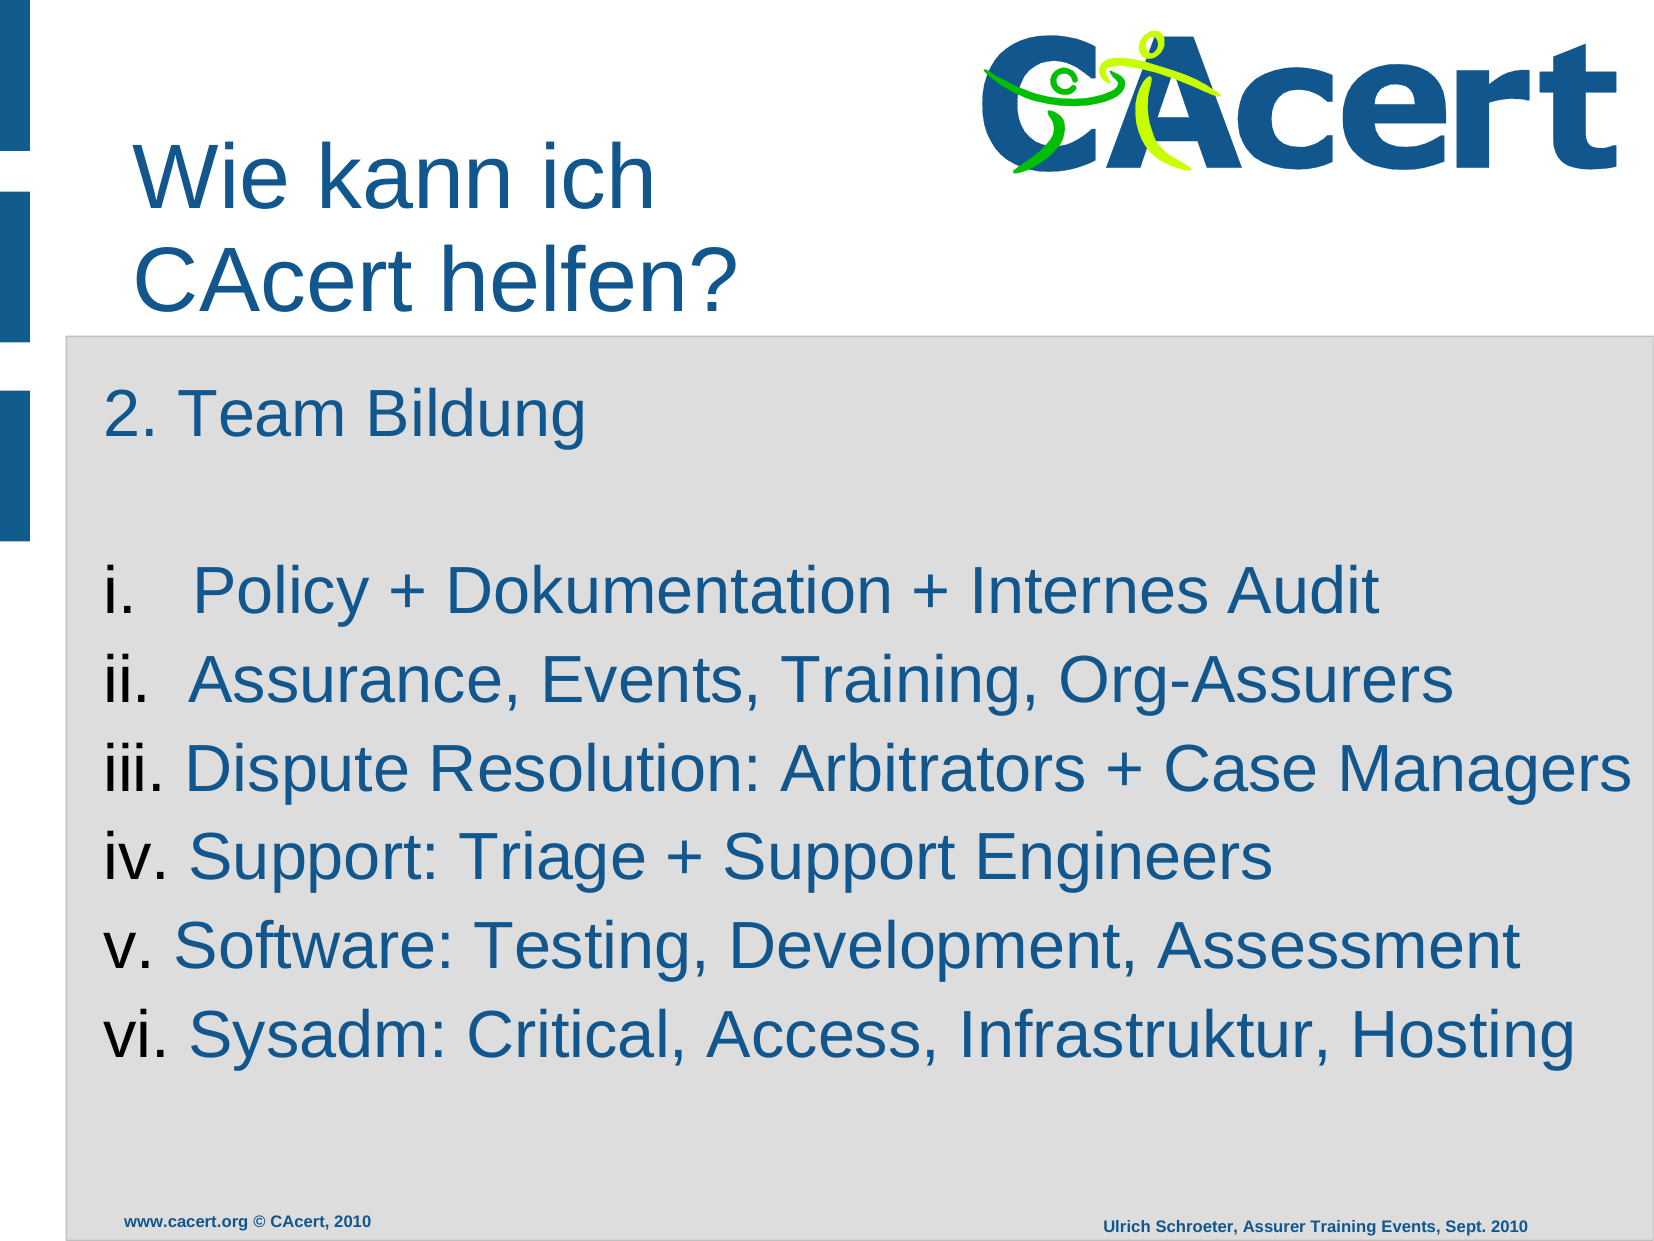

Wie kann ich
CAcert helfen?
2. Team Bildung
 Policy + Dokumentation + Internes Audit
 Assurance, Events, Training, Org-Assurers
 Dispute Resolution: Arbitrators + Case Managers
 Support: Triage + Support Engineers
 Software: Testing, Development, Assessment
 Sysadm: Critical, Access, Infrastruktur, Hosting